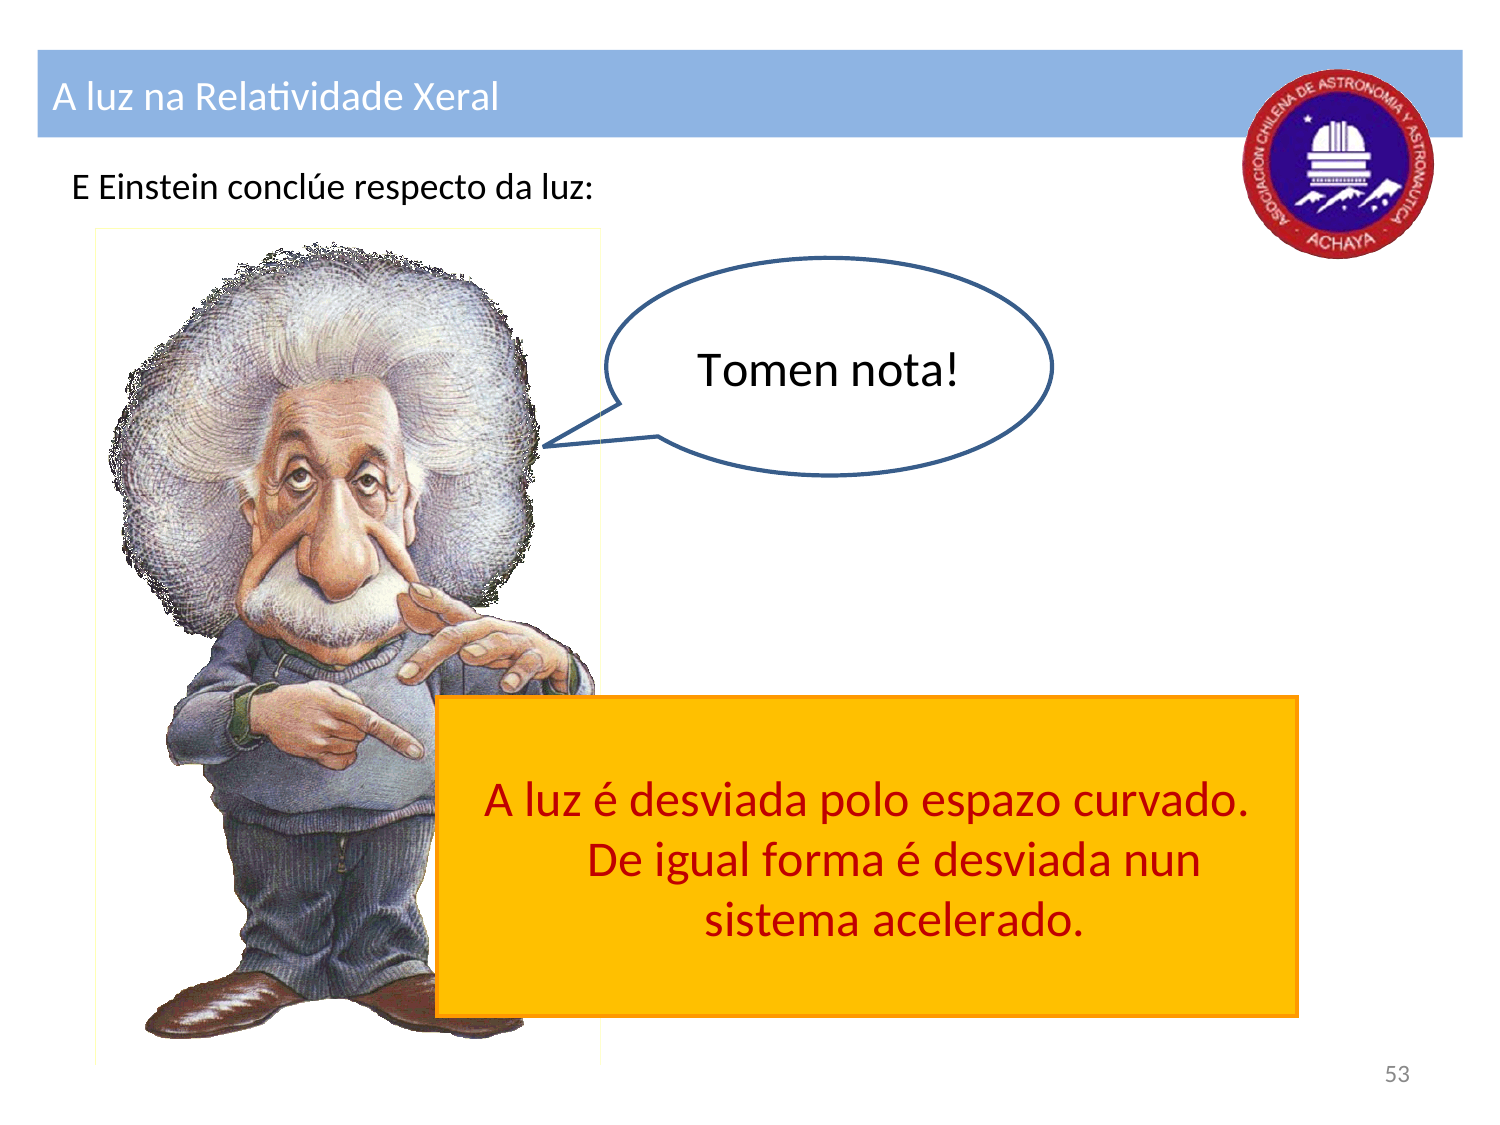

A luz na Relatividade Xeral
E Einstein conclúe respecto da luz:
Tomen nota!
A luz é desviada polo espazo curvado. De igual forma é desviada nun sistema acelerado.